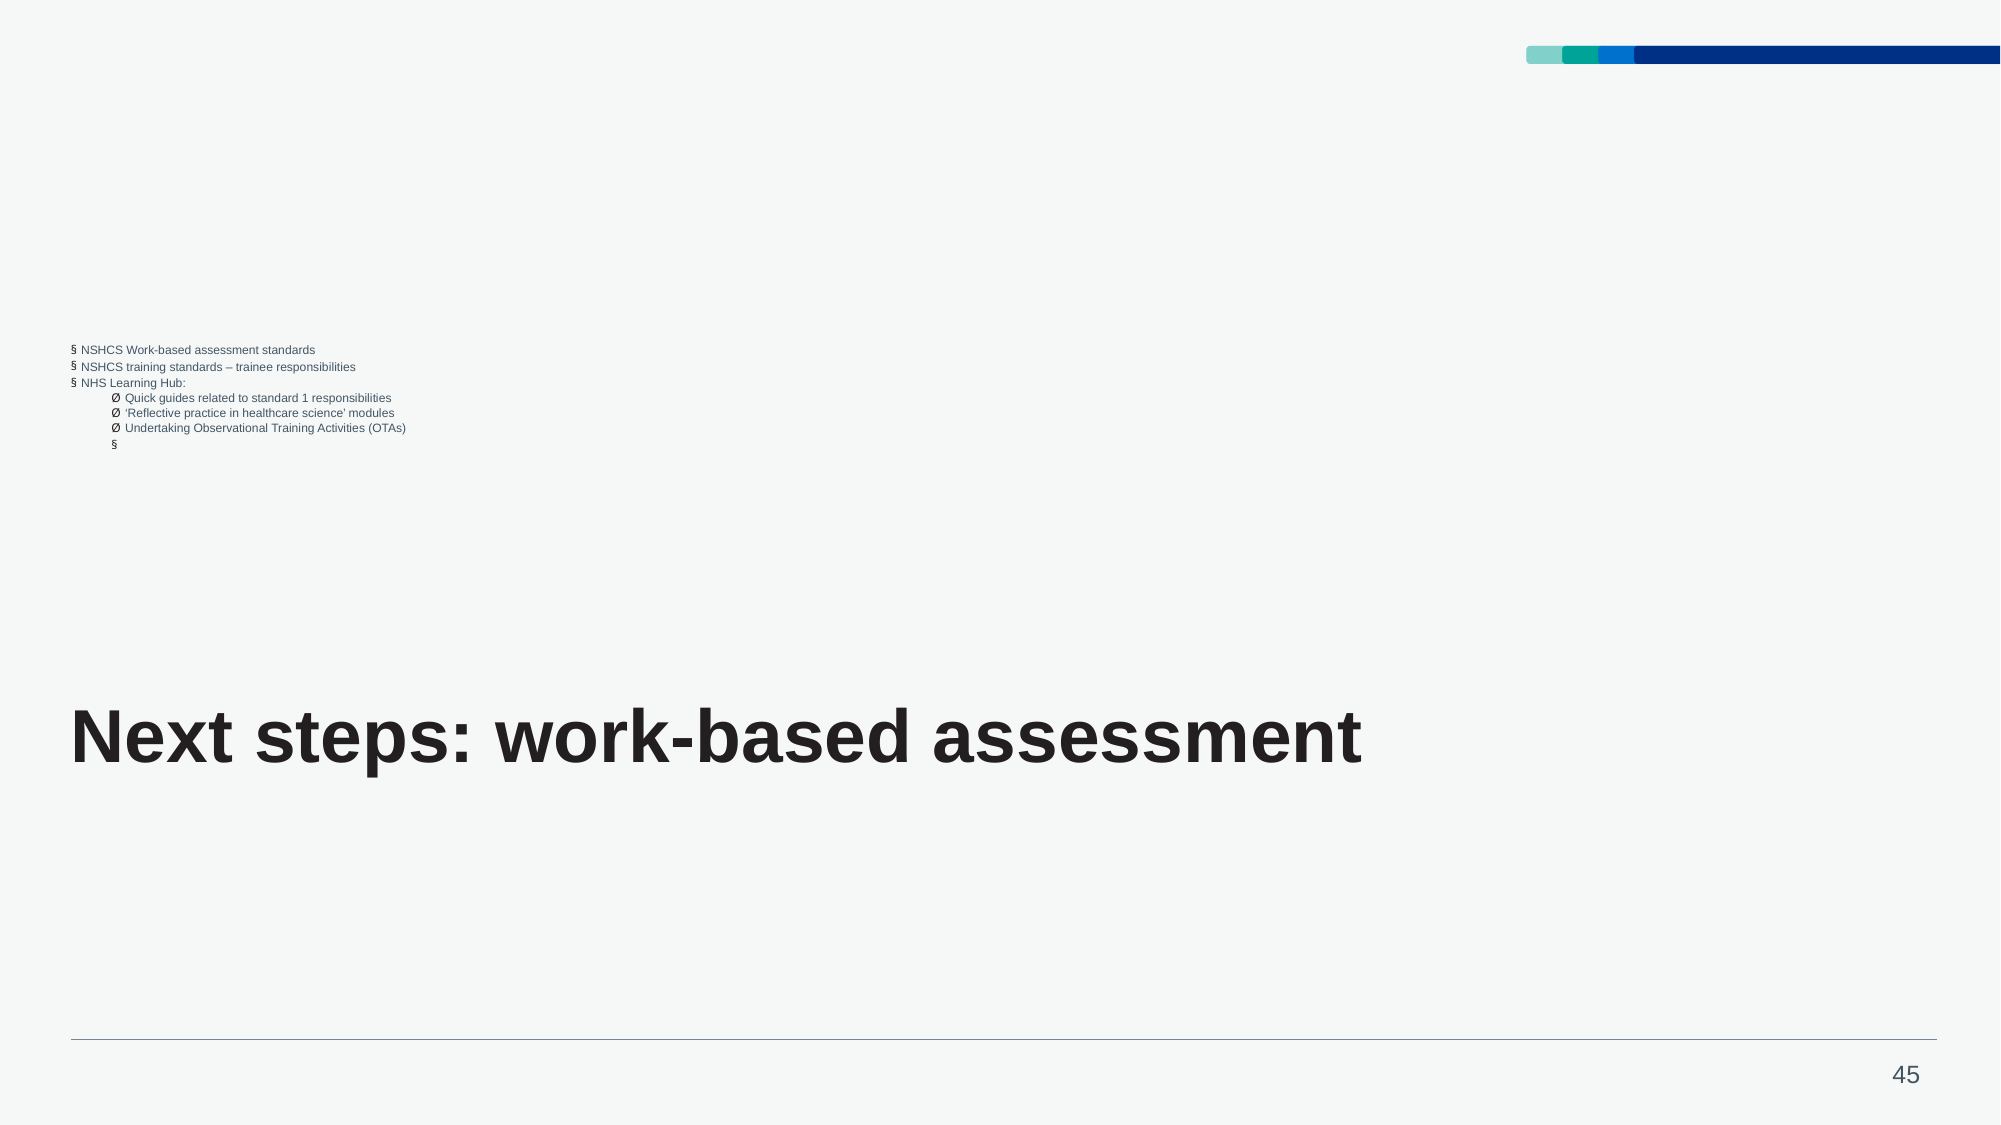

# NSHCS Work-based assessment standards
NSHCS training standards – trainee responsibilities
NHS Learning Hub:
Quick guides related to standard 1 responsibilities
‘Reflective practice in healthcare science’ modules
Undertaking Observational Training Activities (OTAs)
Next steps: work-based assessment